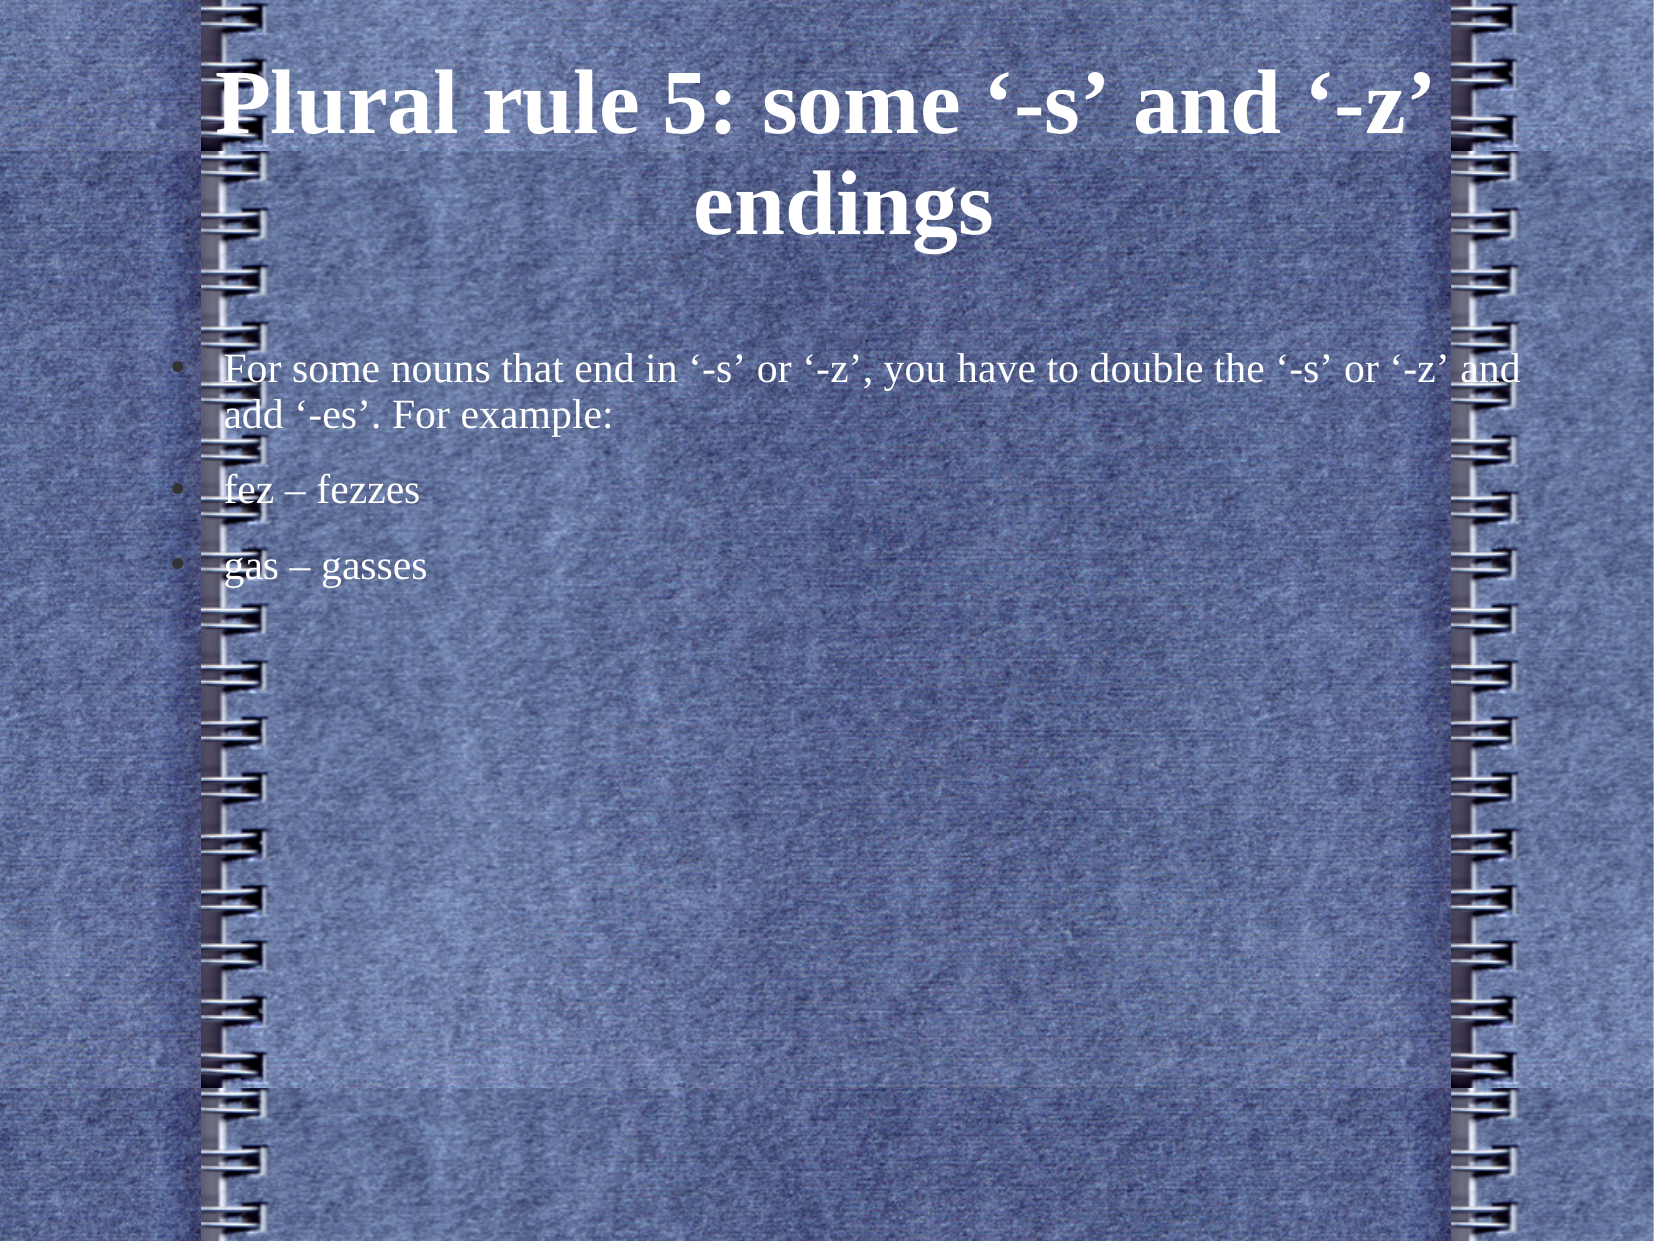

# Plural rule 5: some ‘-s’ and ‘-z’ endings
For some nouns that end in ‘-s’ or ‘-z’, you have to double the ‘-s’ or ‘-z’ and add ‘-es’. For example:
fez – fezzes
gas – gasses